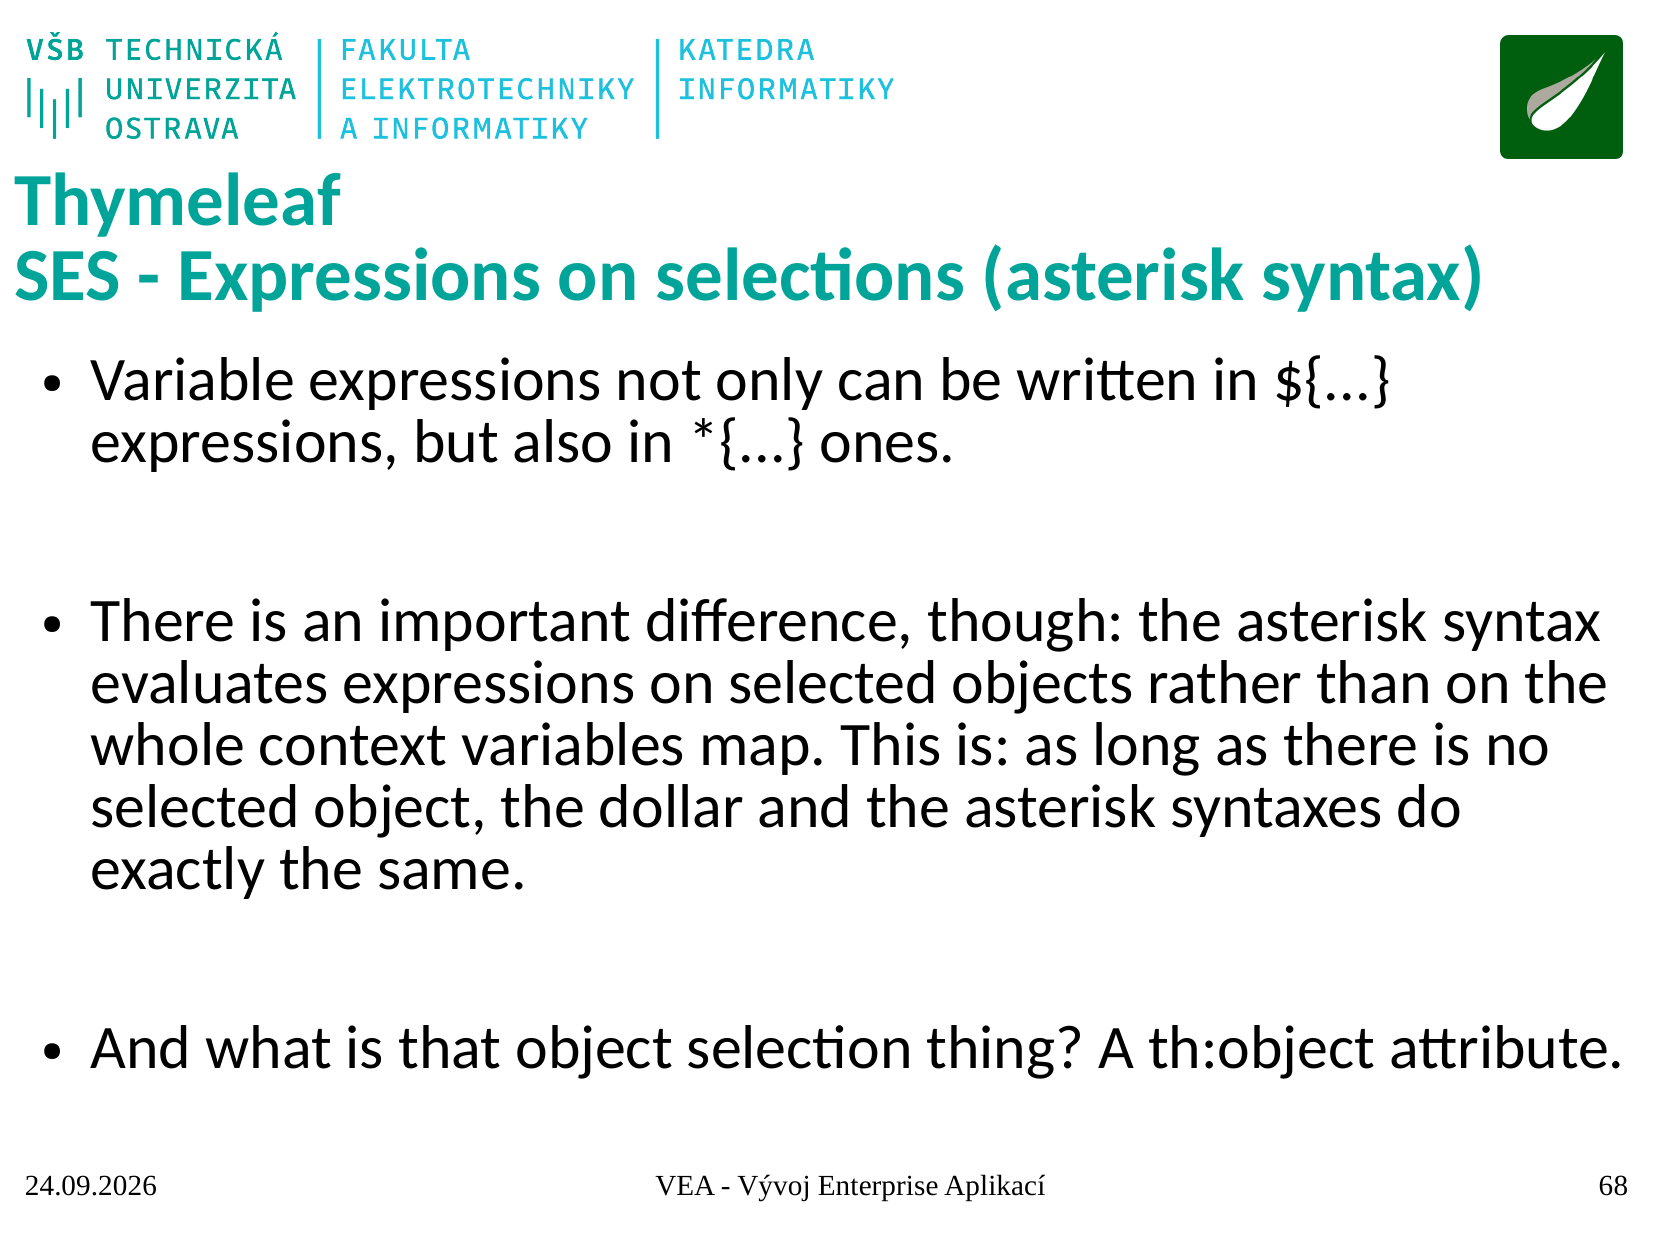

Thymeleaf
SES - Expressions on selections (asterisk syntax)
# Variable expressions not only can be written in ${...} expressions, but also in *{...} ones.
There is an important difference, though: the asterisk syntax evaluates expressions on selected objects rather than on the whole context variables map. This is: as long as there is no selected object, the dollar and the asterisk syntaxes do exactly the same.
And what is that object selection thing? A th:object attribute.
VEA - Vývoj Enterprise Aplikací
68